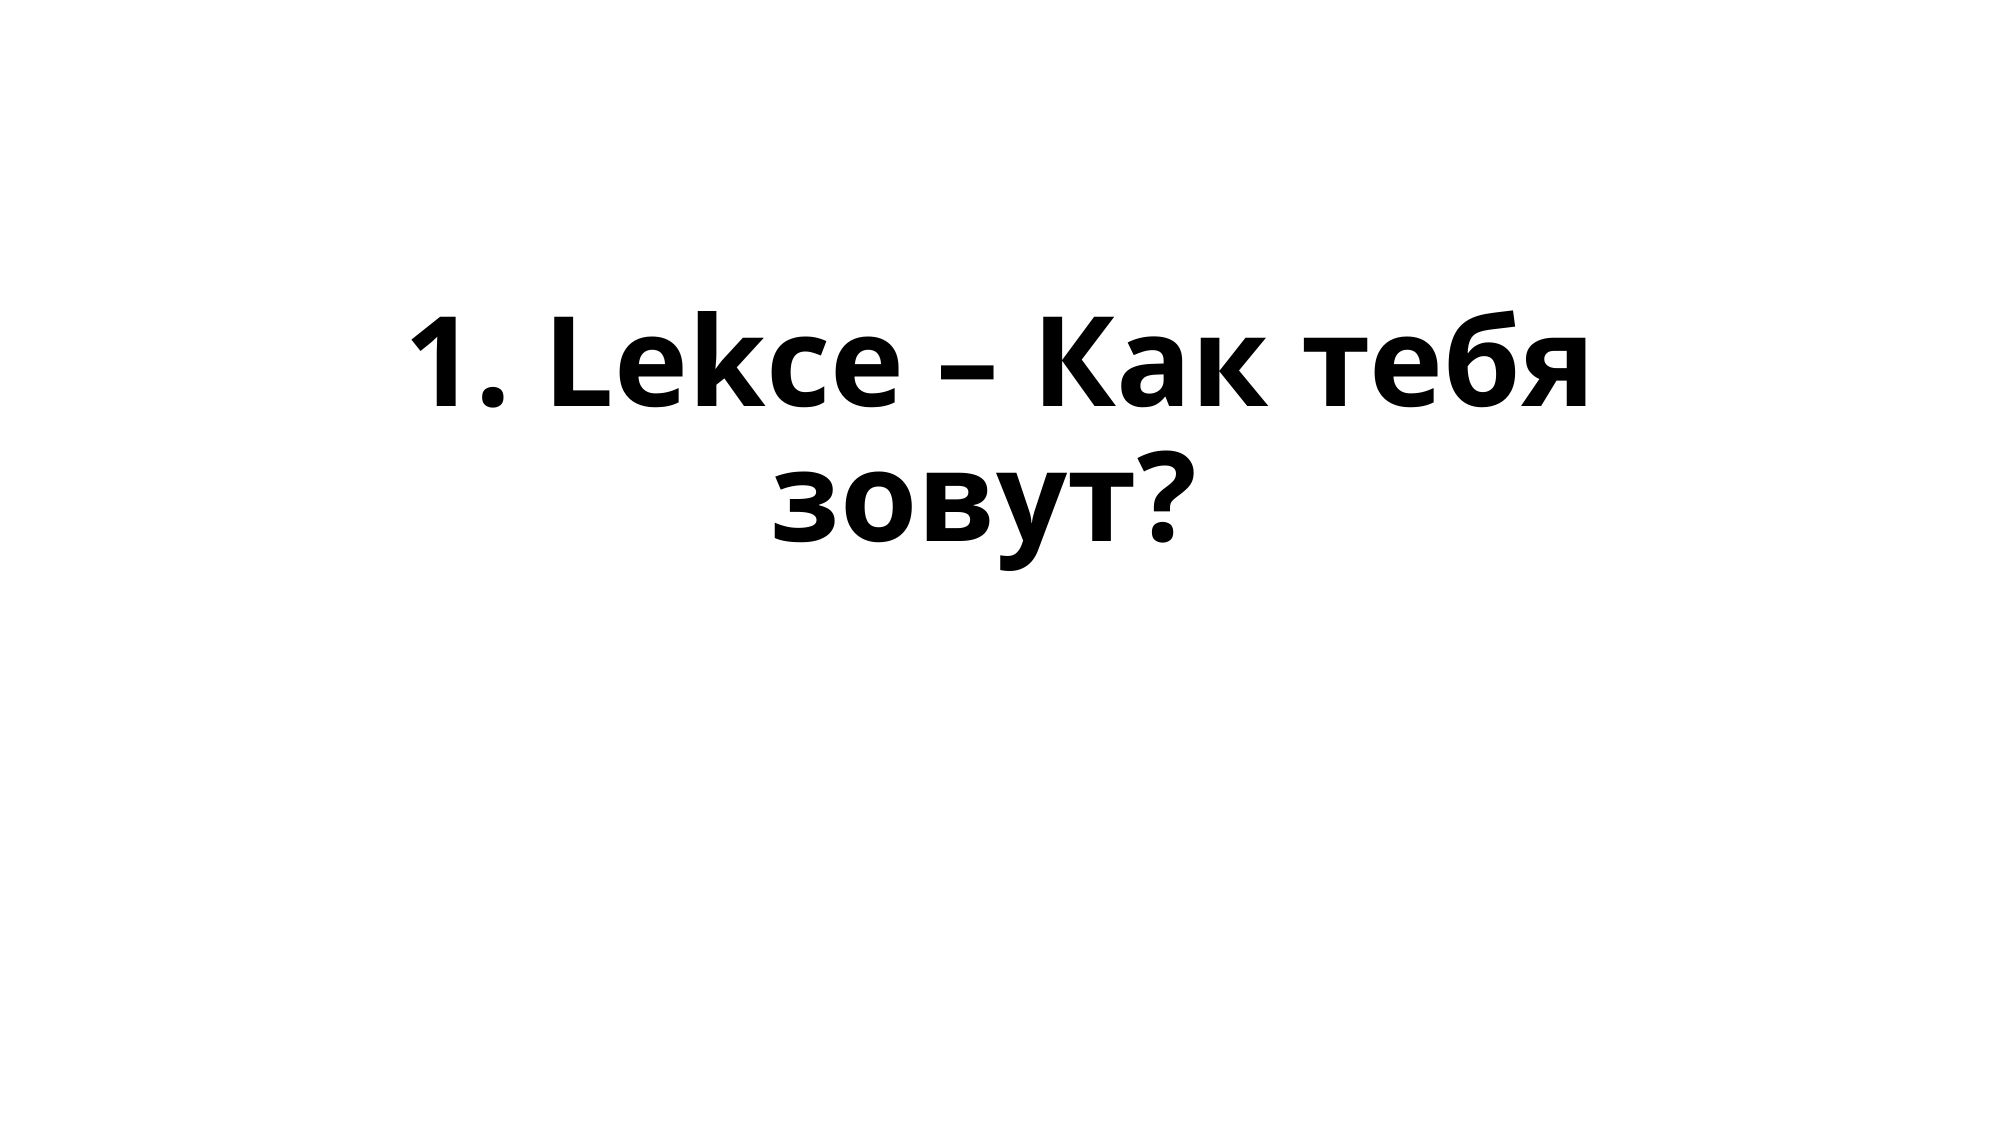

# 1. Lekce – Как тебя зoвут?